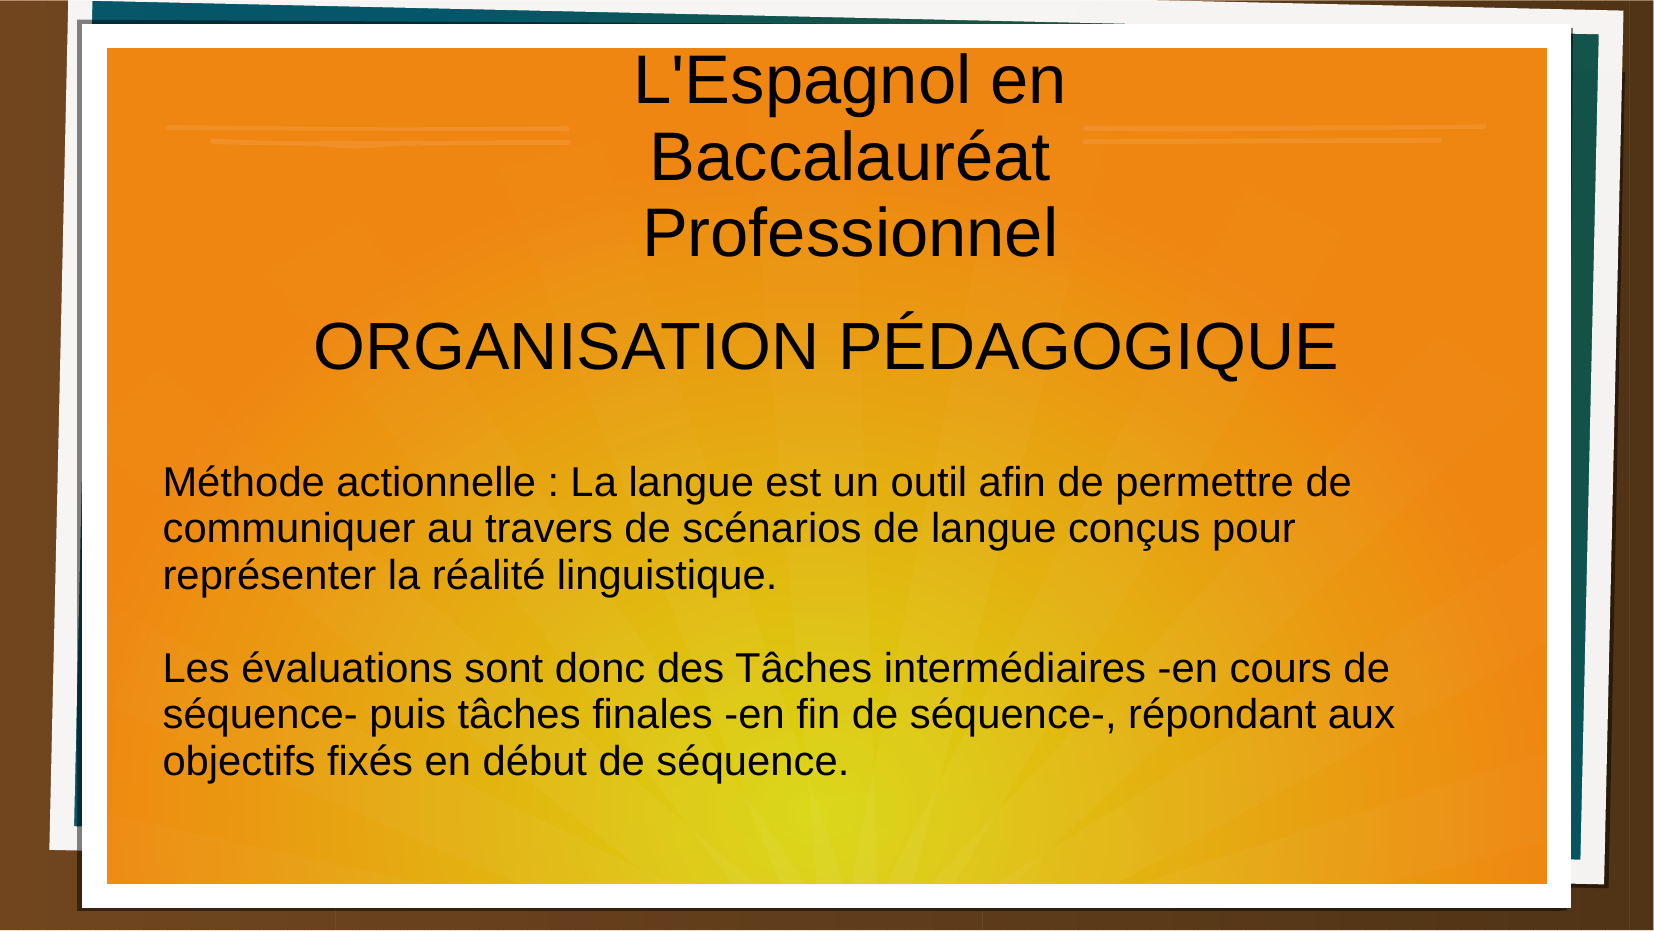

# L'Espagnol en Baccalauréat Professionnel
ORGANISATION PÉDAGOGIQUE
Méthode actionnelle : La langue est un outil afin de permettre de communiquer au travers de scénarios de langue conçus pour représenter la réalité linguistique.
Les évaluations sont donc des Tâches intermédiaires -en cours de séquence- puis tâches finales -en fin de séquence-, répondant aux objectifs fixés en début de séquence.